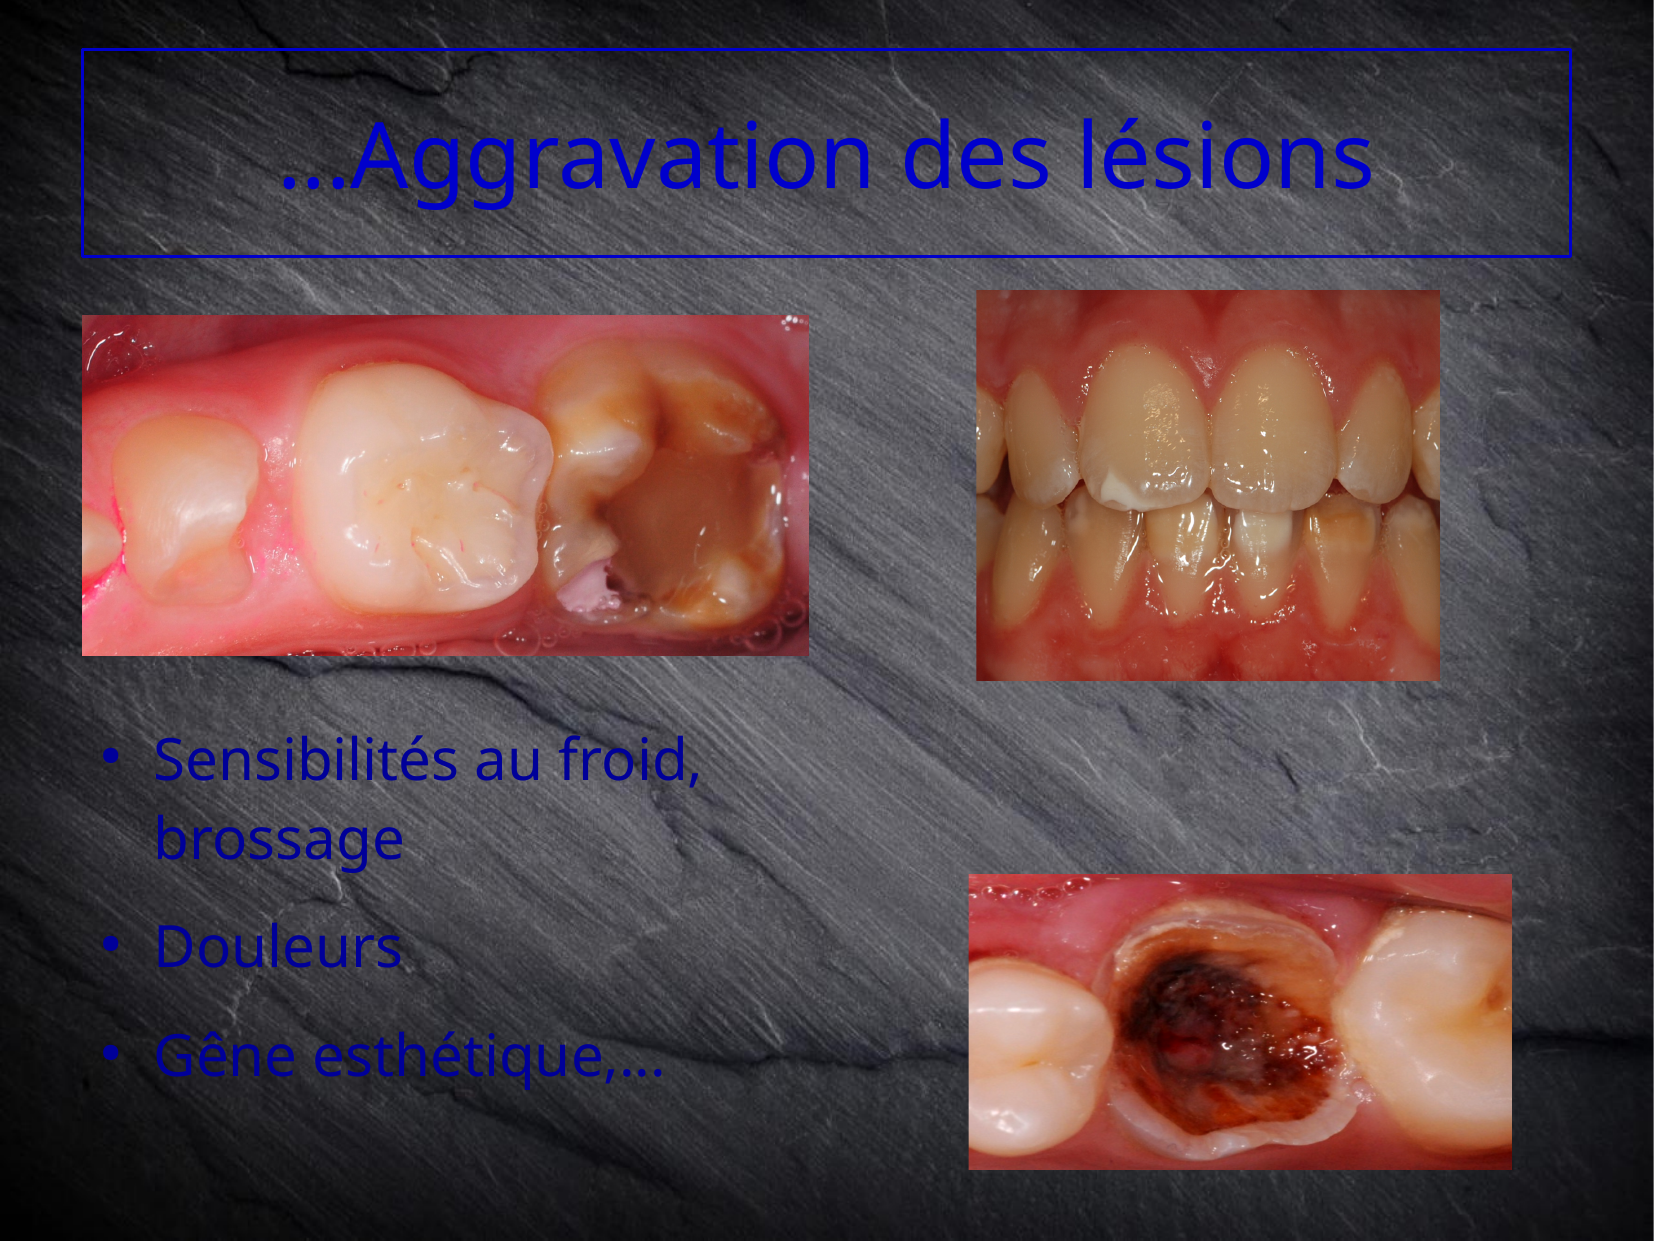

# ...Aggravation des lésions
Sensibilités au froid, brossage
Douleurs
Gêne esthétique,...